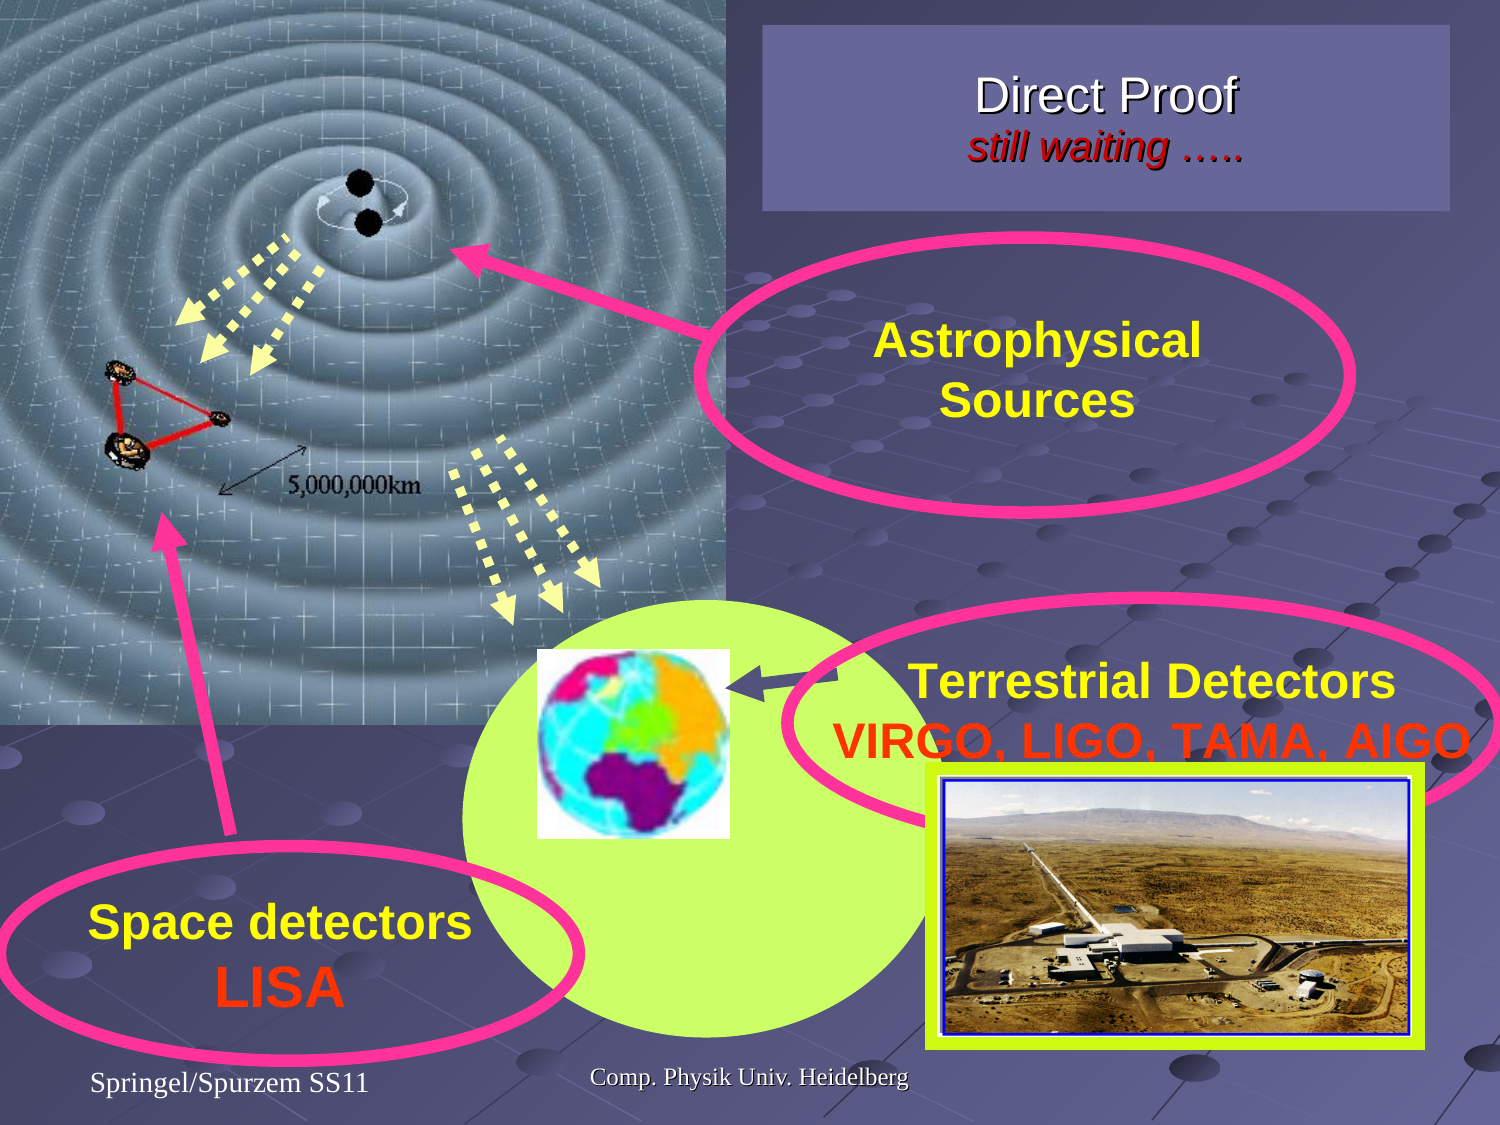

# Direct Proof still waiting …..
Astrophysical
Sources
Terrestrial Detectors
VIRGO, LIGO, TAMA, AIGO
Space detectors
LISA
August 22, 2002